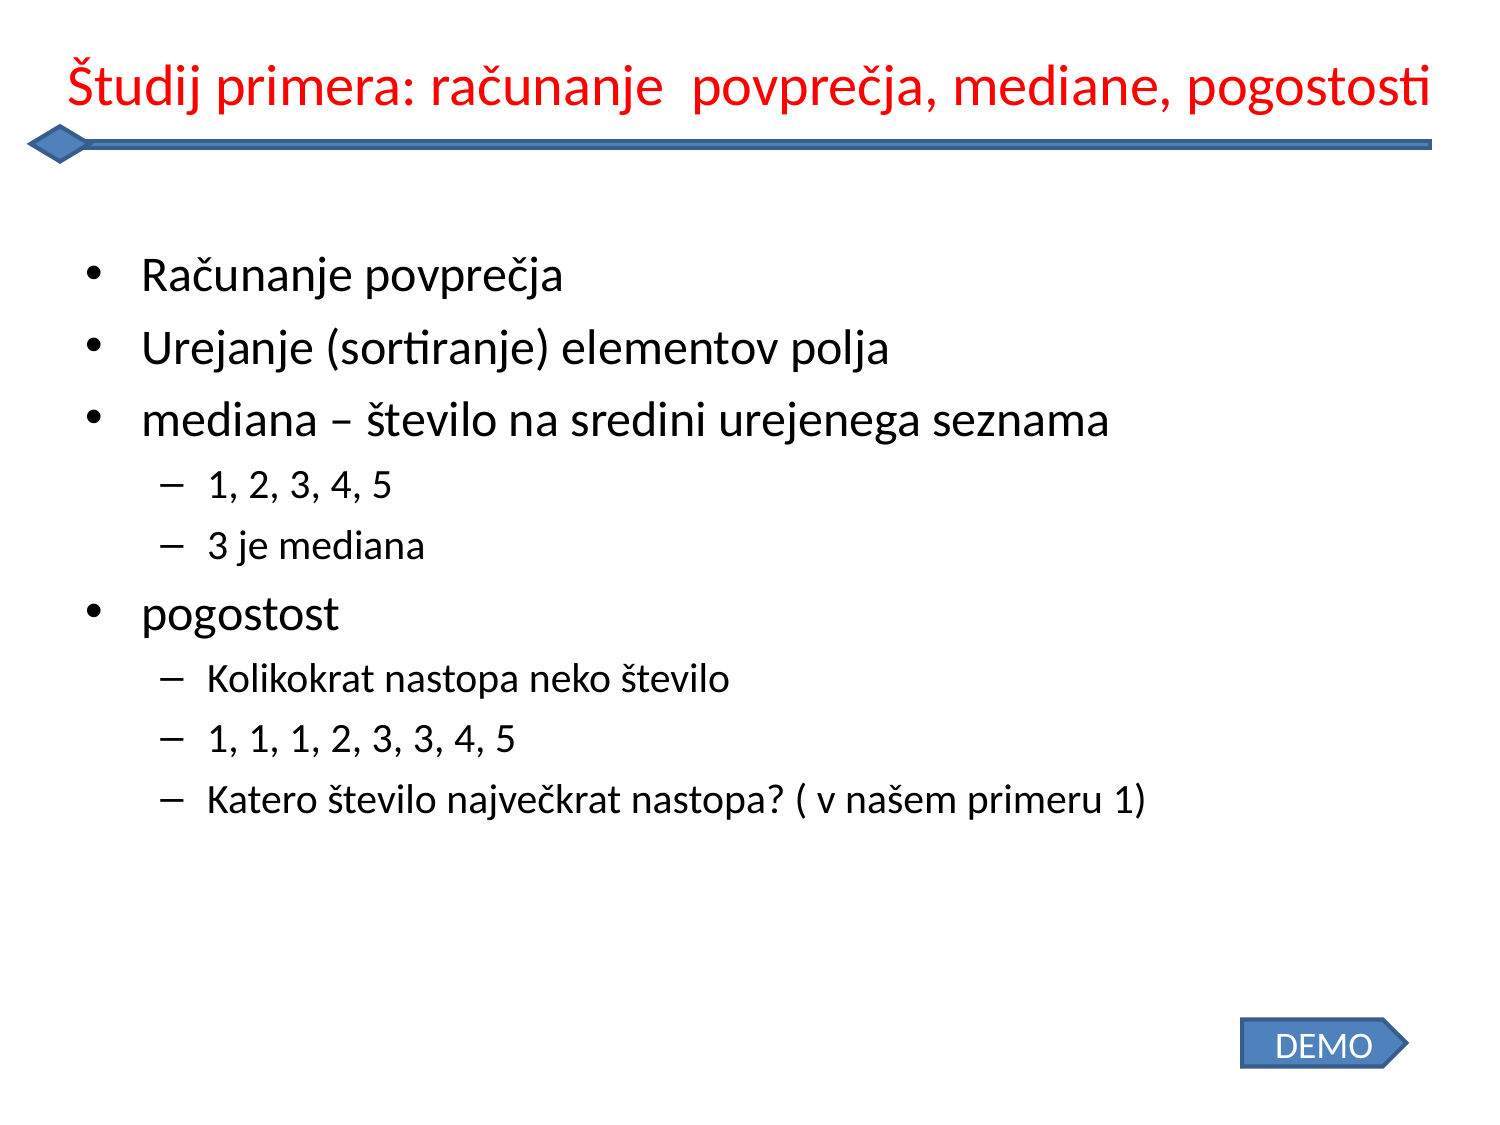

# Študij primera: računanje povprečja, mediane, pogostosti
Računanje povprečja
Urejanje (sortiranje) elementov polja
mediana – število na sredini urejenega seznama
1, 2, 3, 4, 5
3 je mediana
pogostost
Kolikokrat nastopa neko število
1, 1, 1, 2, 3, 3, 4, 5
Katero število največkrat nastopa? ( v našem primeru 1)
DEMO